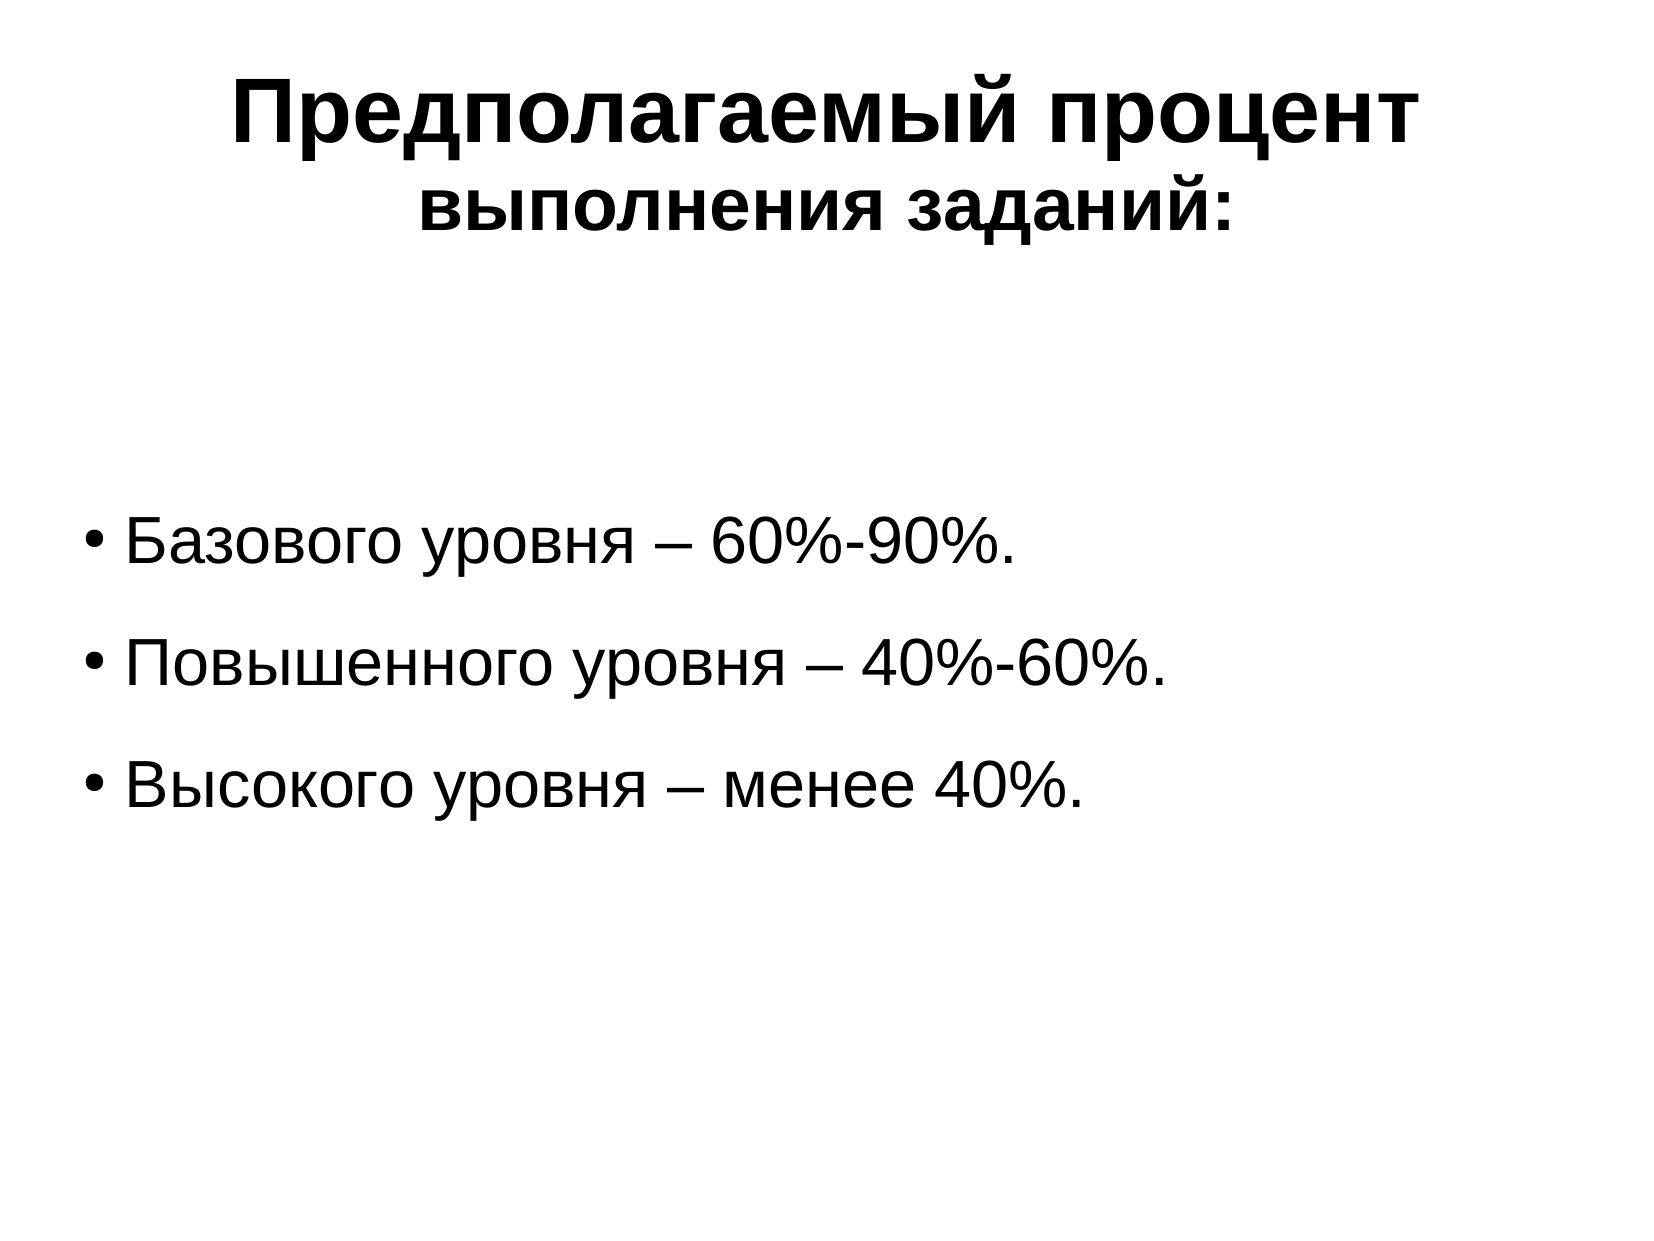

# Предполагаемый процент выполнения заданий:
 Базового уровня – 60%-90%.
 Повышенного уровня – 40%-60%.
 Высокого уровня – менее 40%.